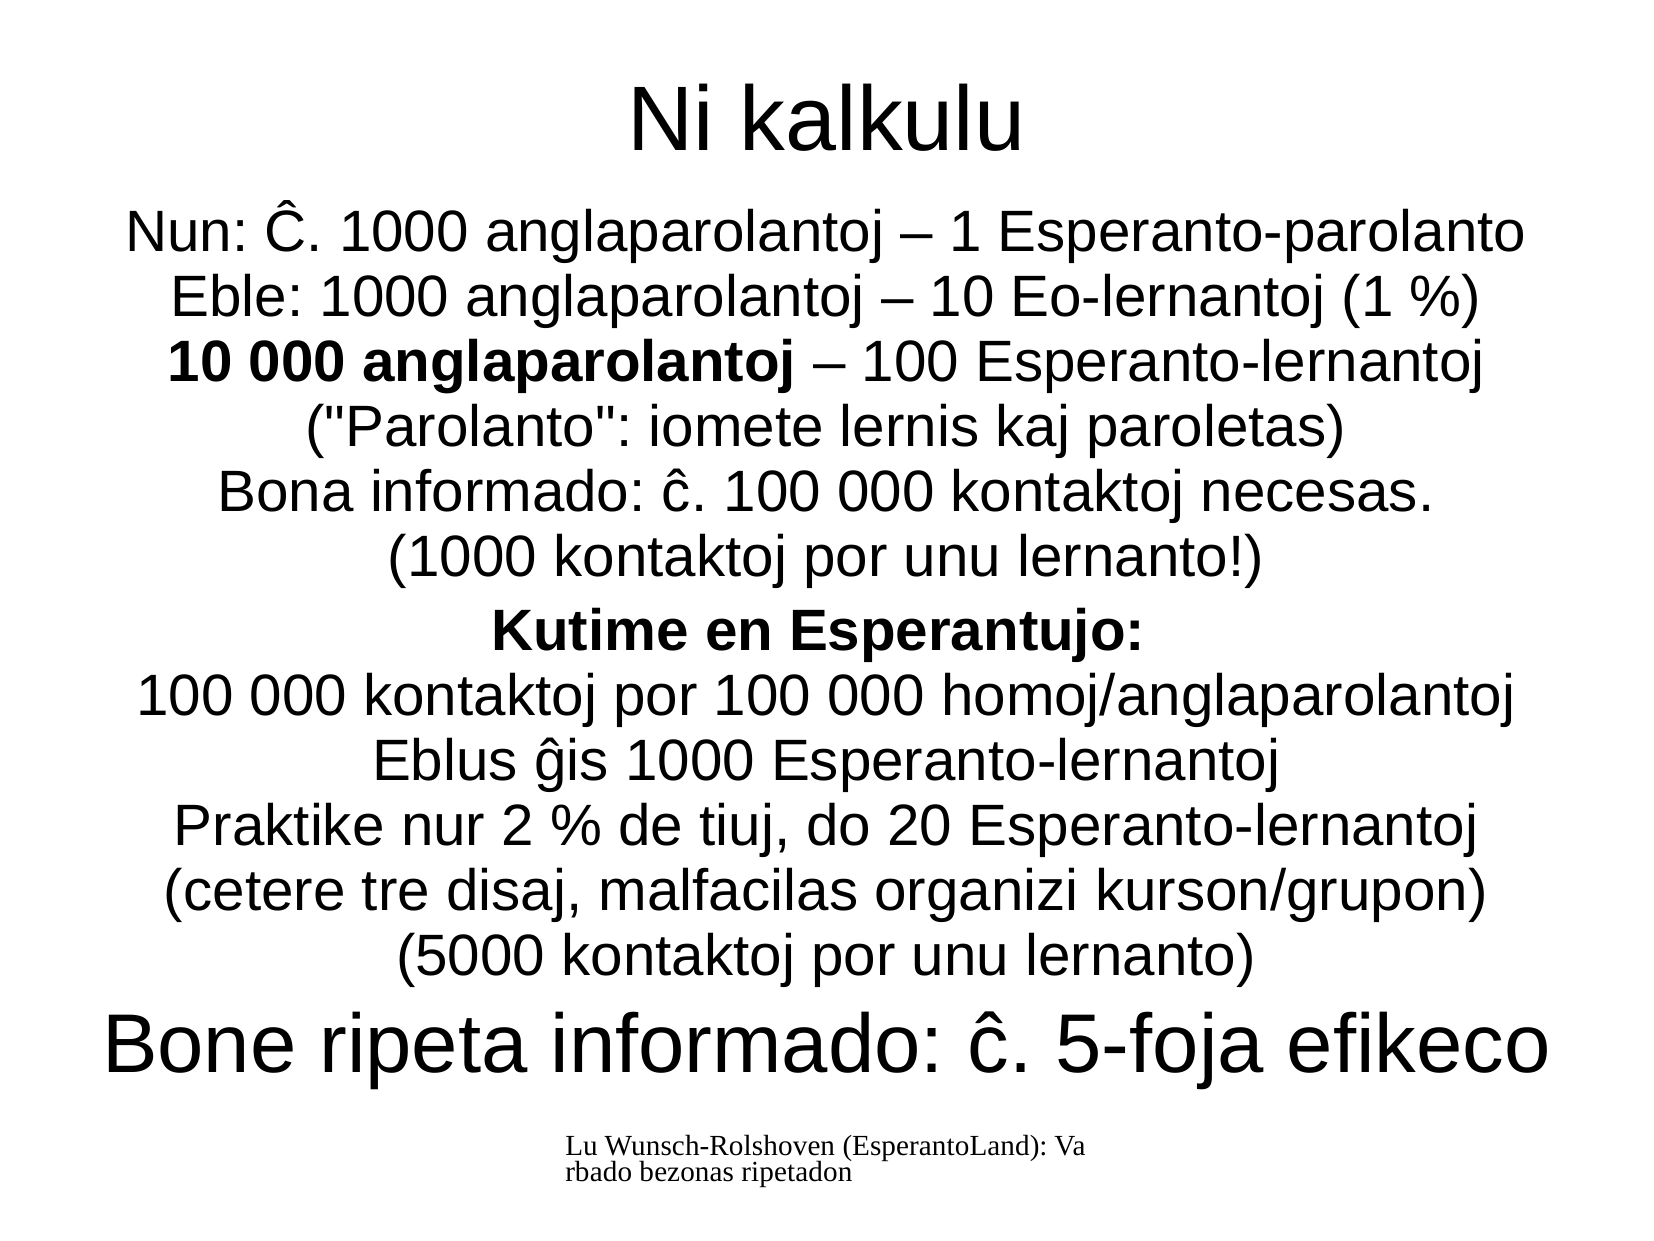

# Ni kalkulu
Nun: Ĉ. 1000 anglaparolantoj – 1 Esperanto-parolanto
Eble: 1000 anglaparolantoj – 10 Eo-lernantoj (1 %)
10 000 anglaparolantoj – 100 Esperanto-lernantoj
("Parolanto": iomete lernis kaj paroletas)
Bona informado: ĉ. 100 000 kontaktoj necesas.
(1000 kontaktoj por unu lernanto!)
Kutime en Esperantujo:
100 000 kontaktoj por 100 000 homoj/anglaparolantoj
Eblus ĝis 1000 Esperanto-lernantoj
Praktike nur 2 % de tiuj, do 20 Esperanto-lernantoj
(cetere tre disaj, malfacilas organizi kurson/grupon)
(5000 kontaktoj por unu lernanto)
Bone ripeta informado: ĉ. 5-foja efikeco
Lu Wunsch-Rolshoven (EsperantoLand): Varbado bezonas ripetadon